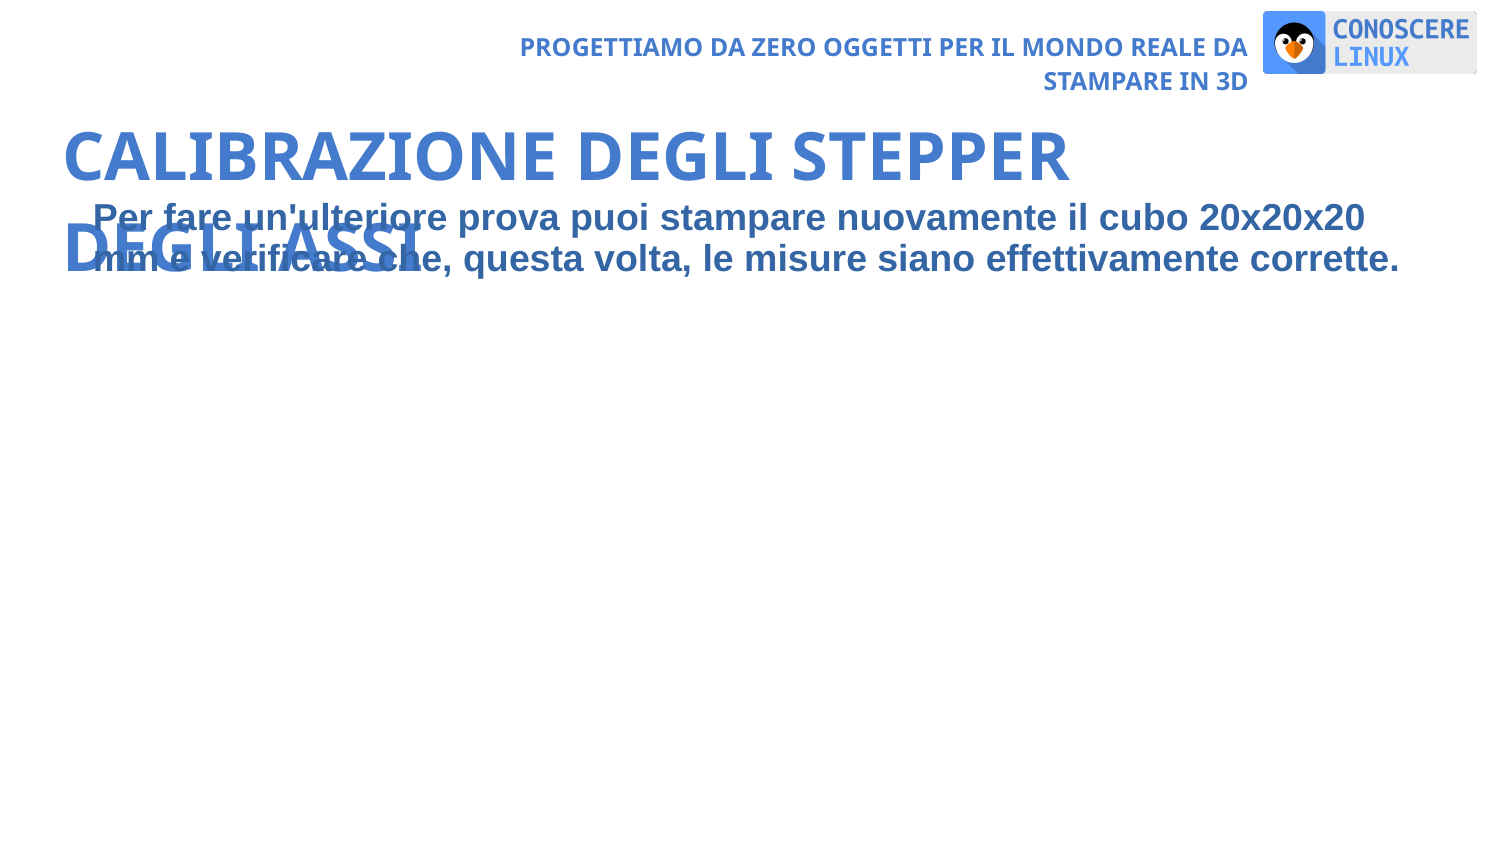

PROGETTIAMO DA ZERO OGGETTI PER IL MONDO REALE DA STAMPARE IN 3D
CALIBRAZIONE DEGLI STEPPER DEGLI ASSI
Per fare un'ulteriore prova puoi stampare nuovamente il cubo 20x20x20 mm e verificare che, questa volta, le misure siano effettivamente corrette.